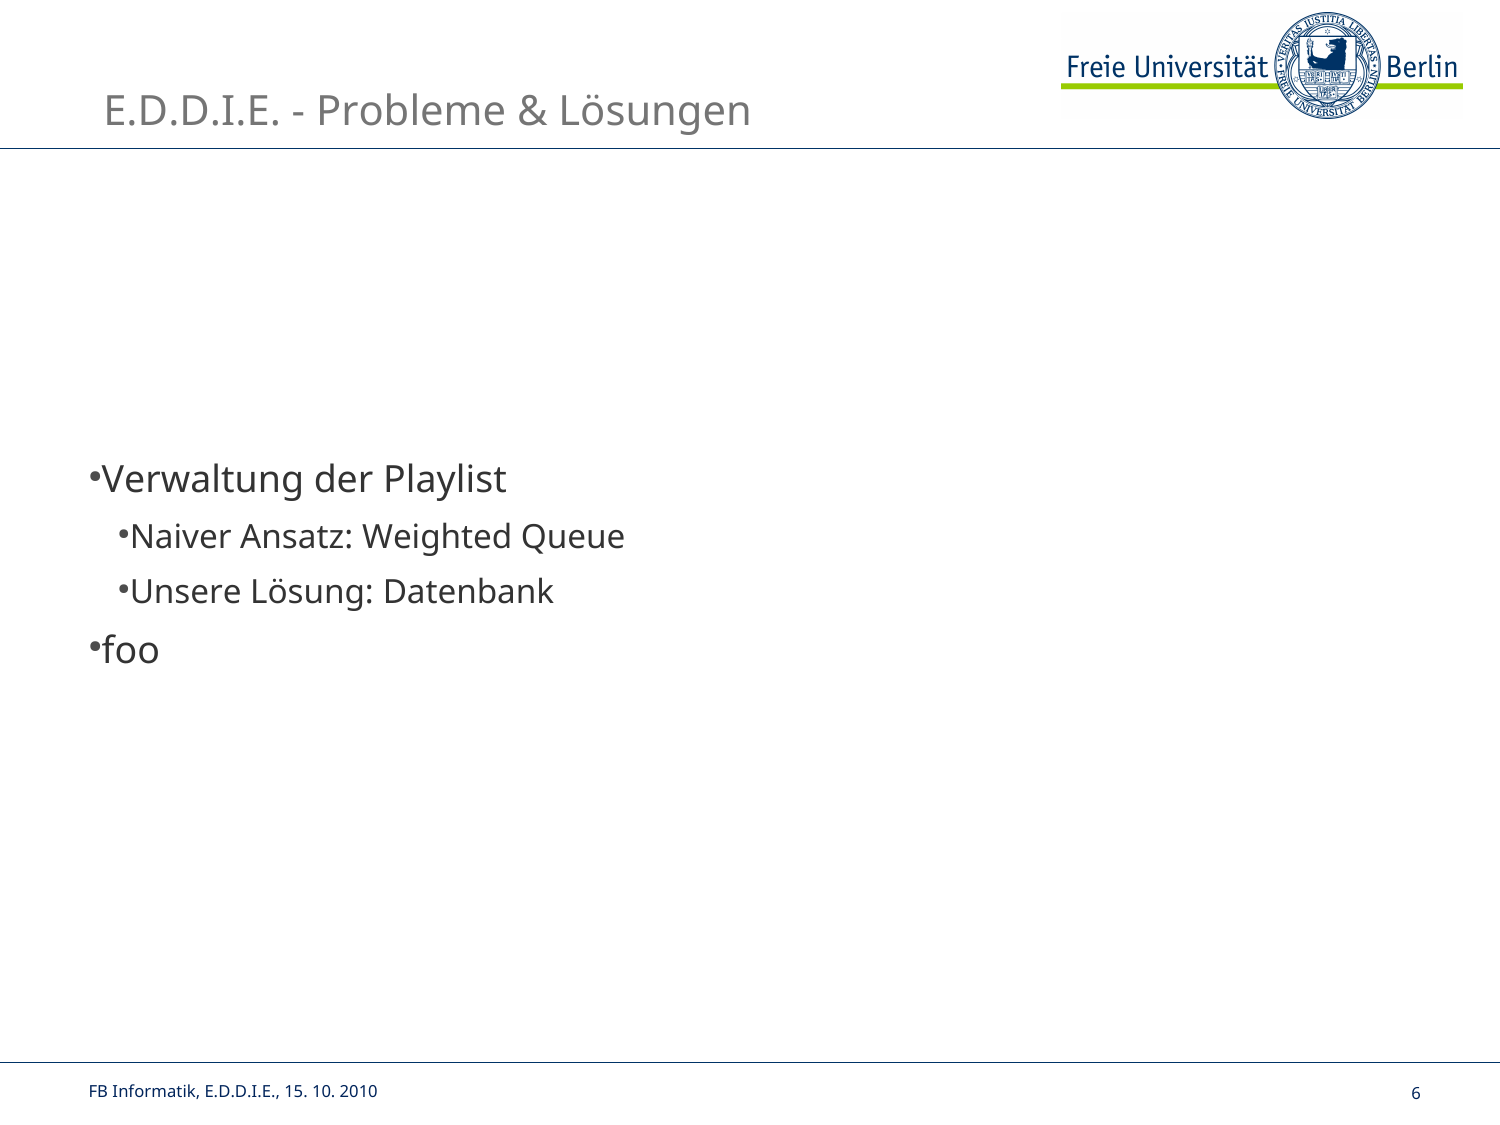

# E.D.D.I.E. - Probleme & Lösungen
Verwaltung der Playlist
Naiver Ansatz: Weighted Queue
Unsere Lösung: Datenbank
foo
Freie Universität Berlin